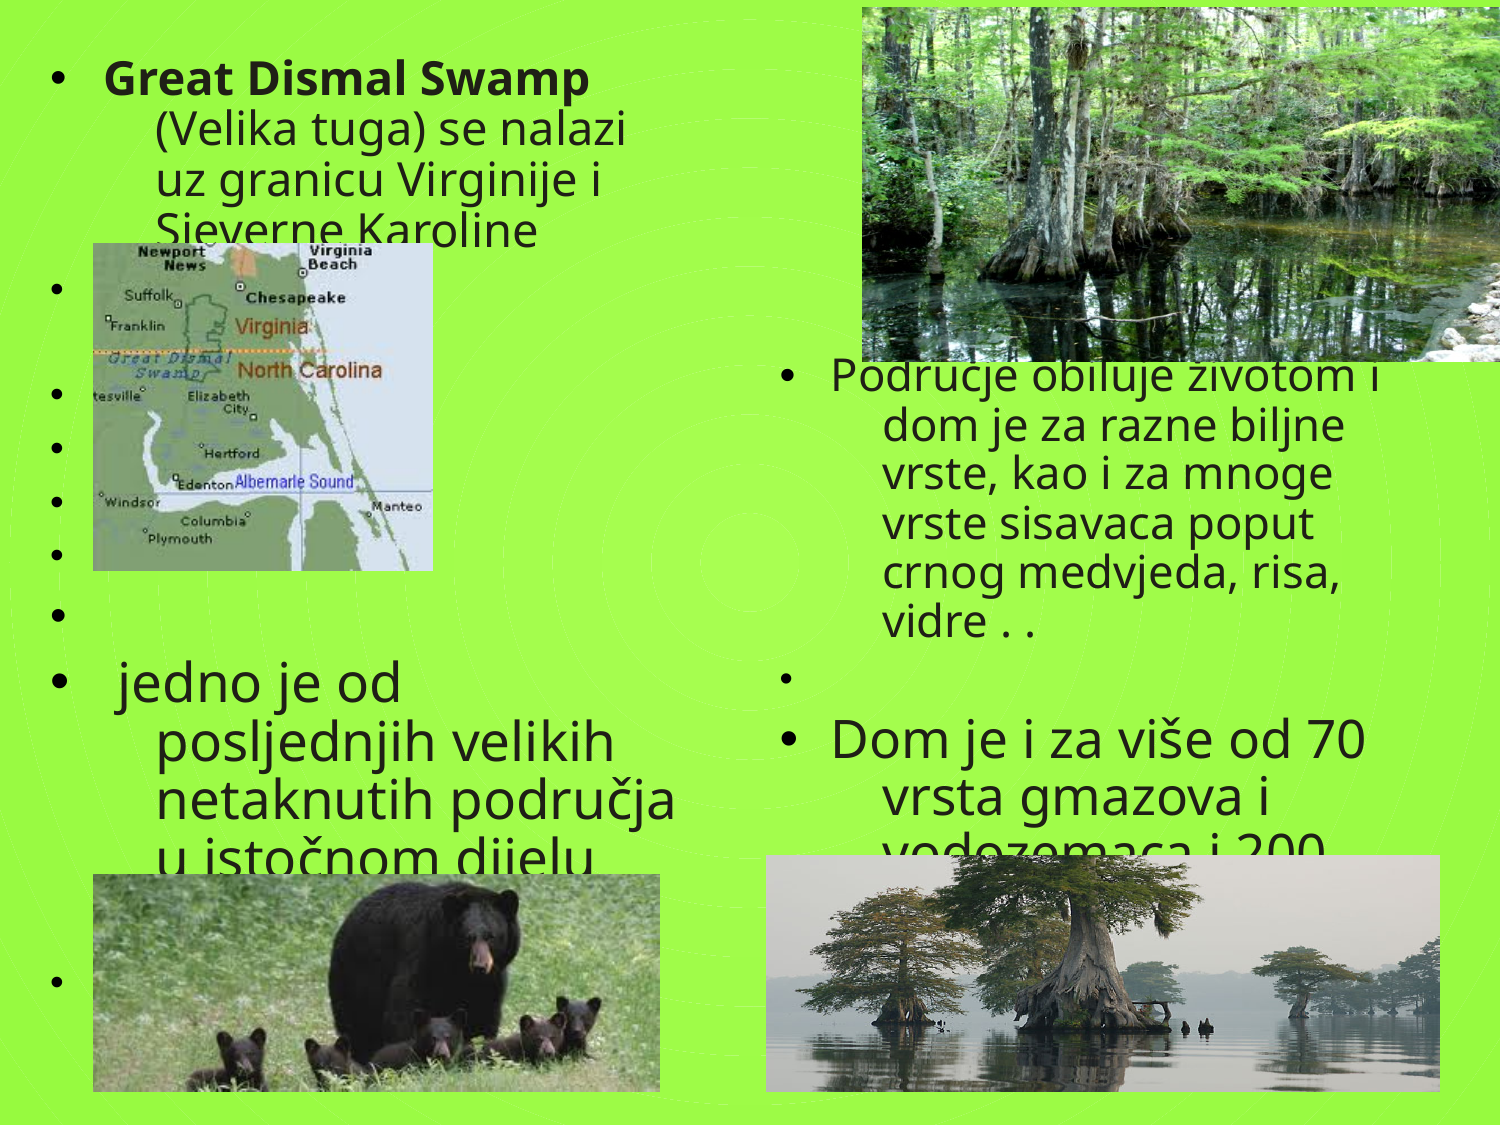

# Great Dismal Swamp (Velika tuga) se nalazi uz granicu Virginije i Sjeverne Karoline
 jedno je od posljednjih velikih netaknutih područja u istočnom dijelu Sjedinjenih Država.
Područje obiluje životom i dom je za razne biljne vrste, kao i za mnoge vrste sisavaca poput crnog medvjeda, risa, vidre . .
Dom je i za više od 70 vrsta gmazova i vodozemaca i 200 vrsta ptica.